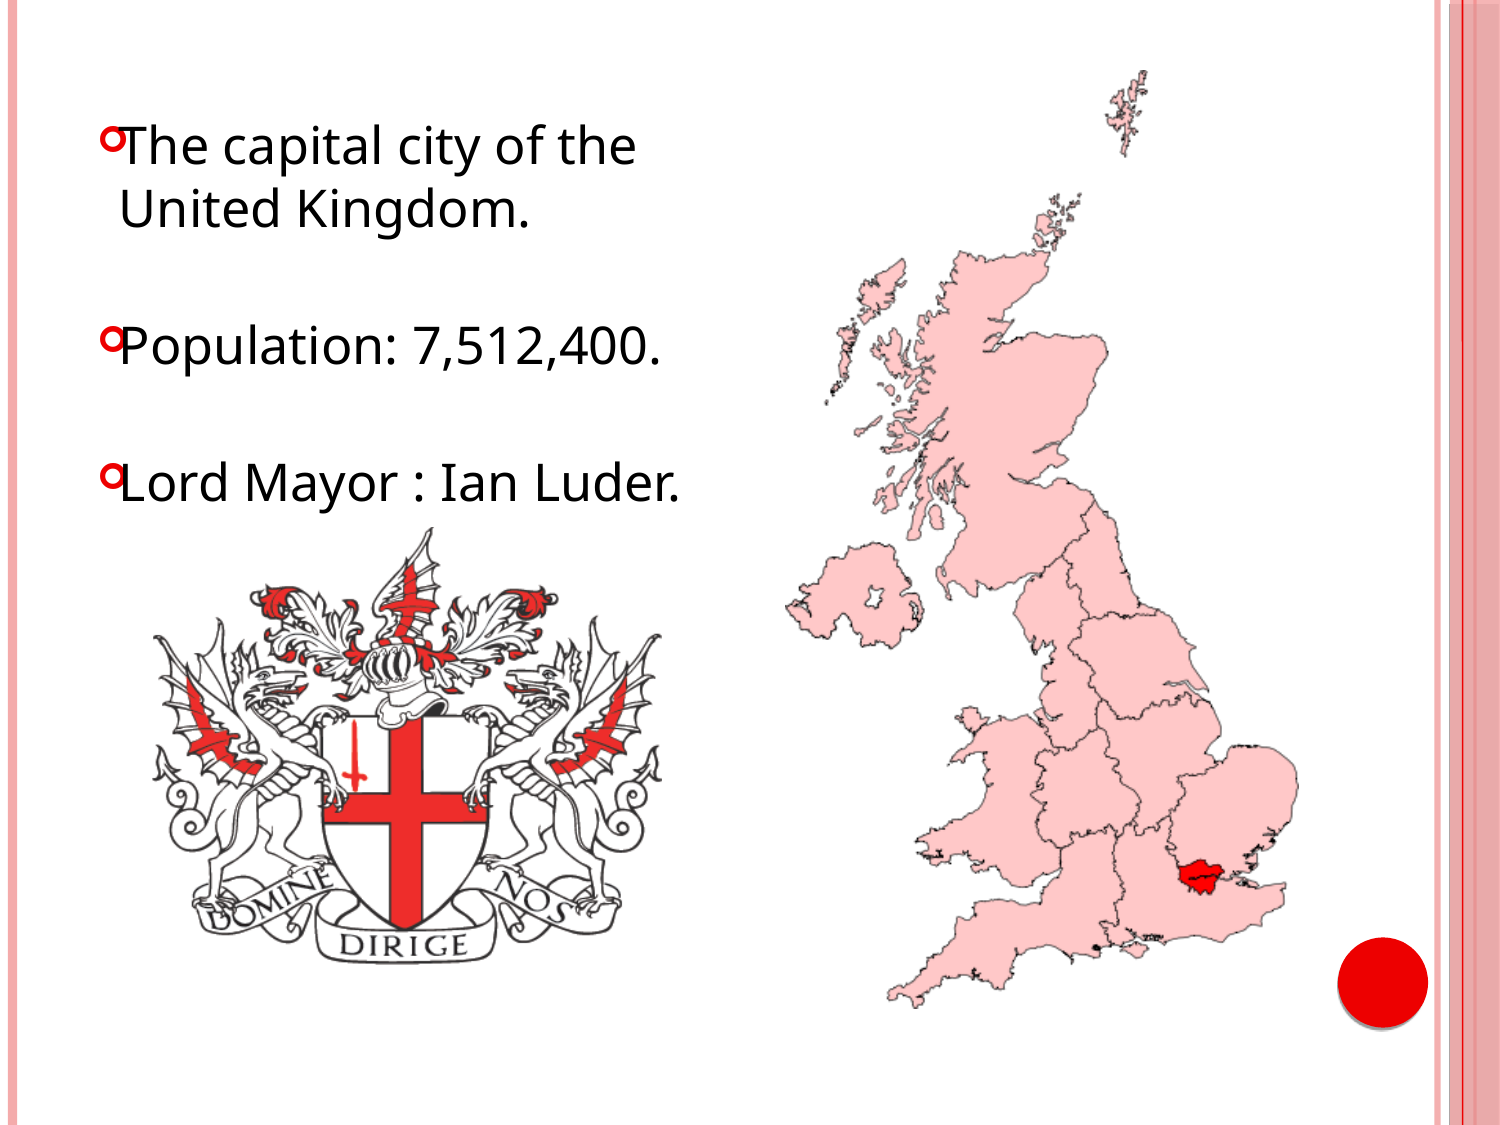

# The capital city of the United Kingdom.
Population: 7,512,400.
Lord Mayor : Ian Luder.